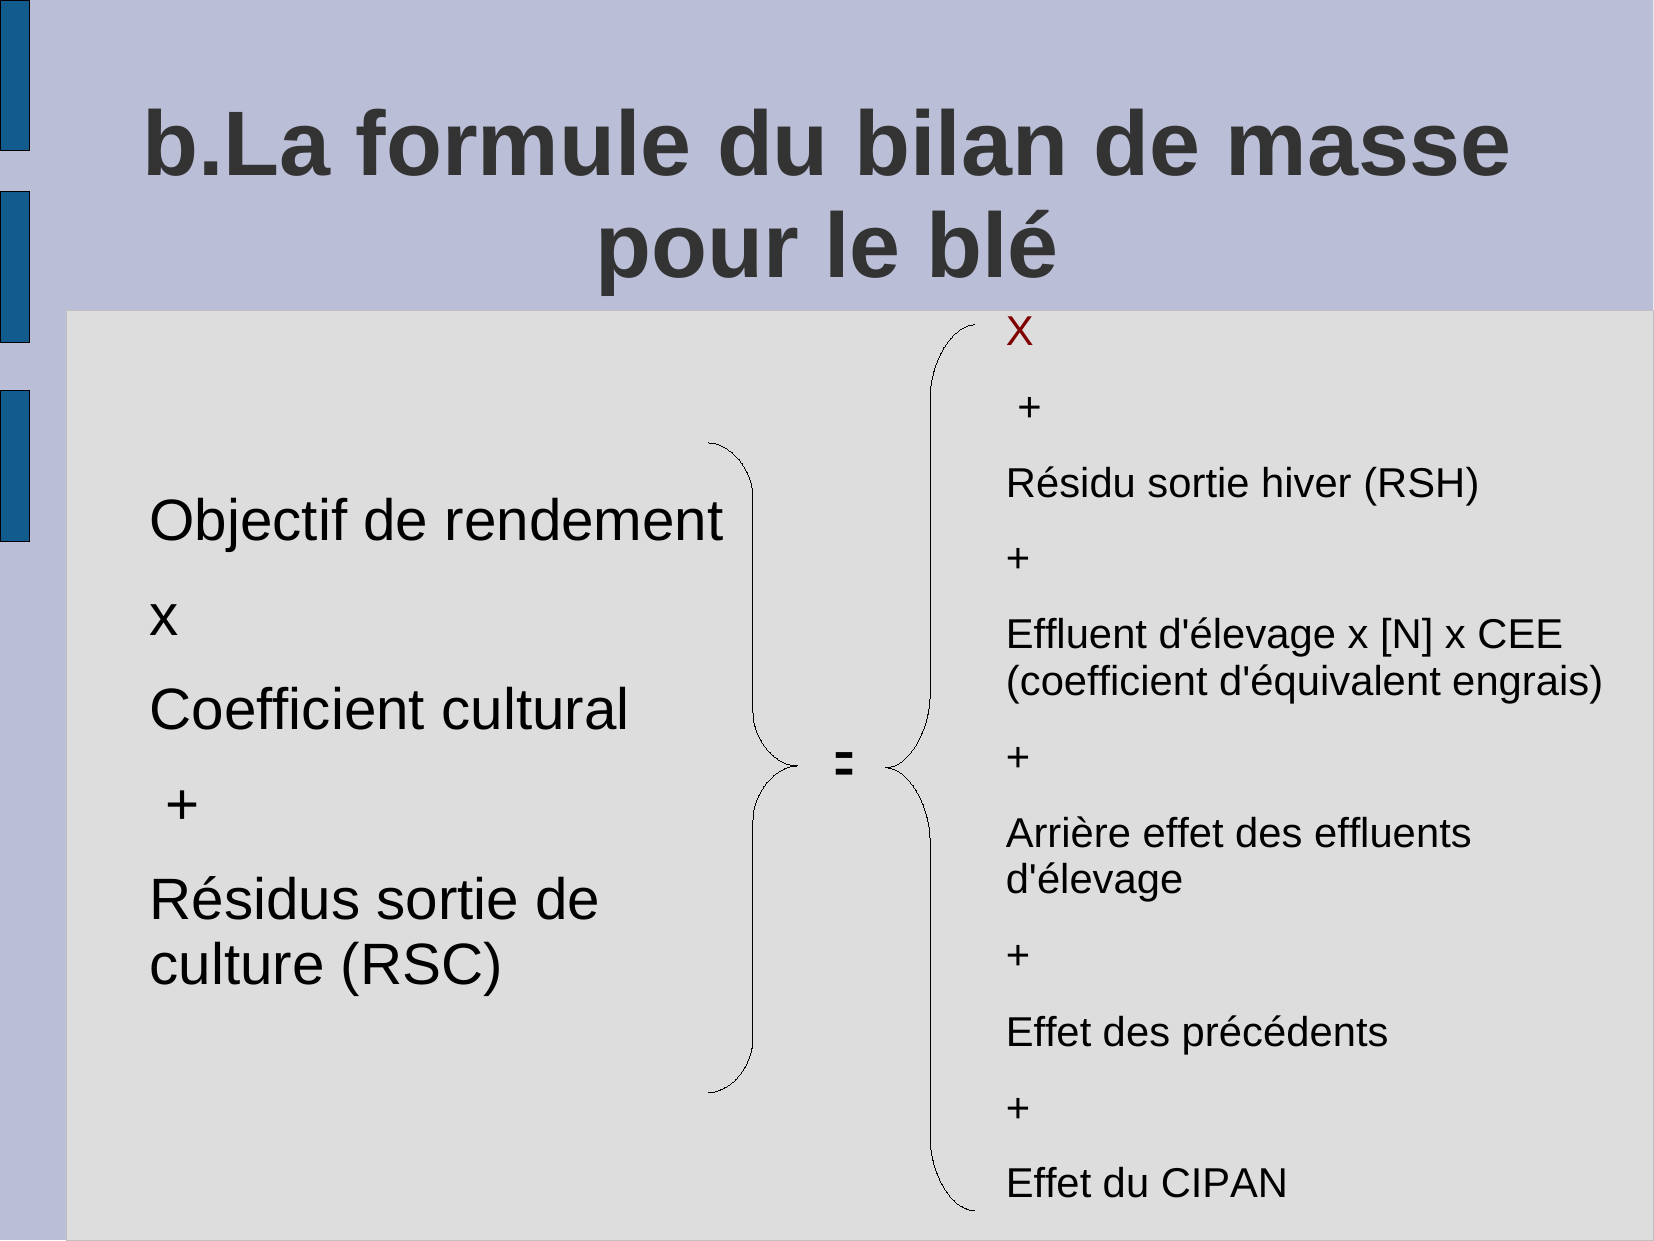

# b.La formule du bilan de masse pour le blé
X
 +
Résidu sortie hiver (RSH)
+
Effluent d'élevage x [N] x CEE (coefficient d'équivalent engrais)
+
Arrière effet des effluents d'élevage
+
Effet des précédents
+
Effet du CIPAN
Objectif de rendement
x
Coefficient cultural
 +
Résidus sortie de culture (RSC)